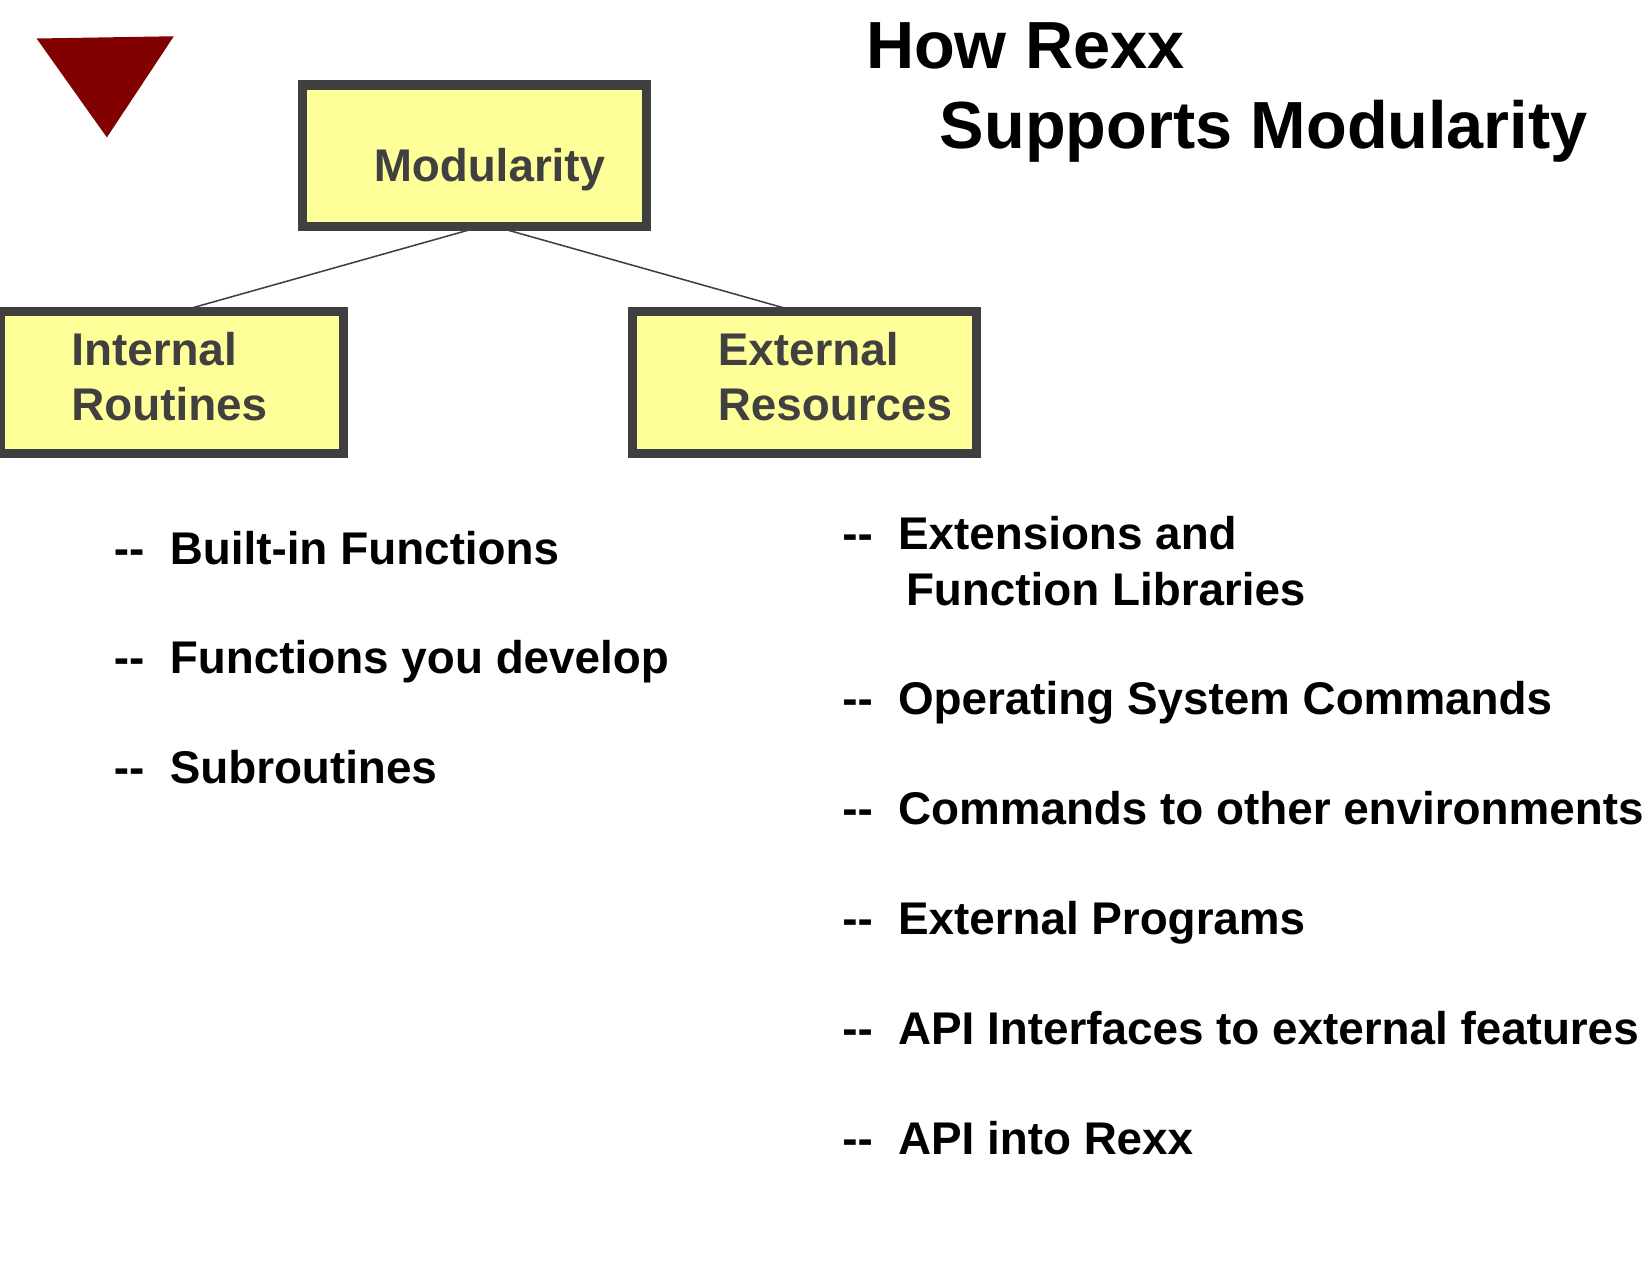

How Rexx
 Supports Modularity
Modularity
Internal
Routines
External
Resources
-- Extensions and
 Function Libraries
-- Operating System Commands
-- Commands to other environments
-- External Programs
-- API Interfaces to external features
-- API into Rexx
-- Built-in Functions
-- Functions you develop
-- Subroutines